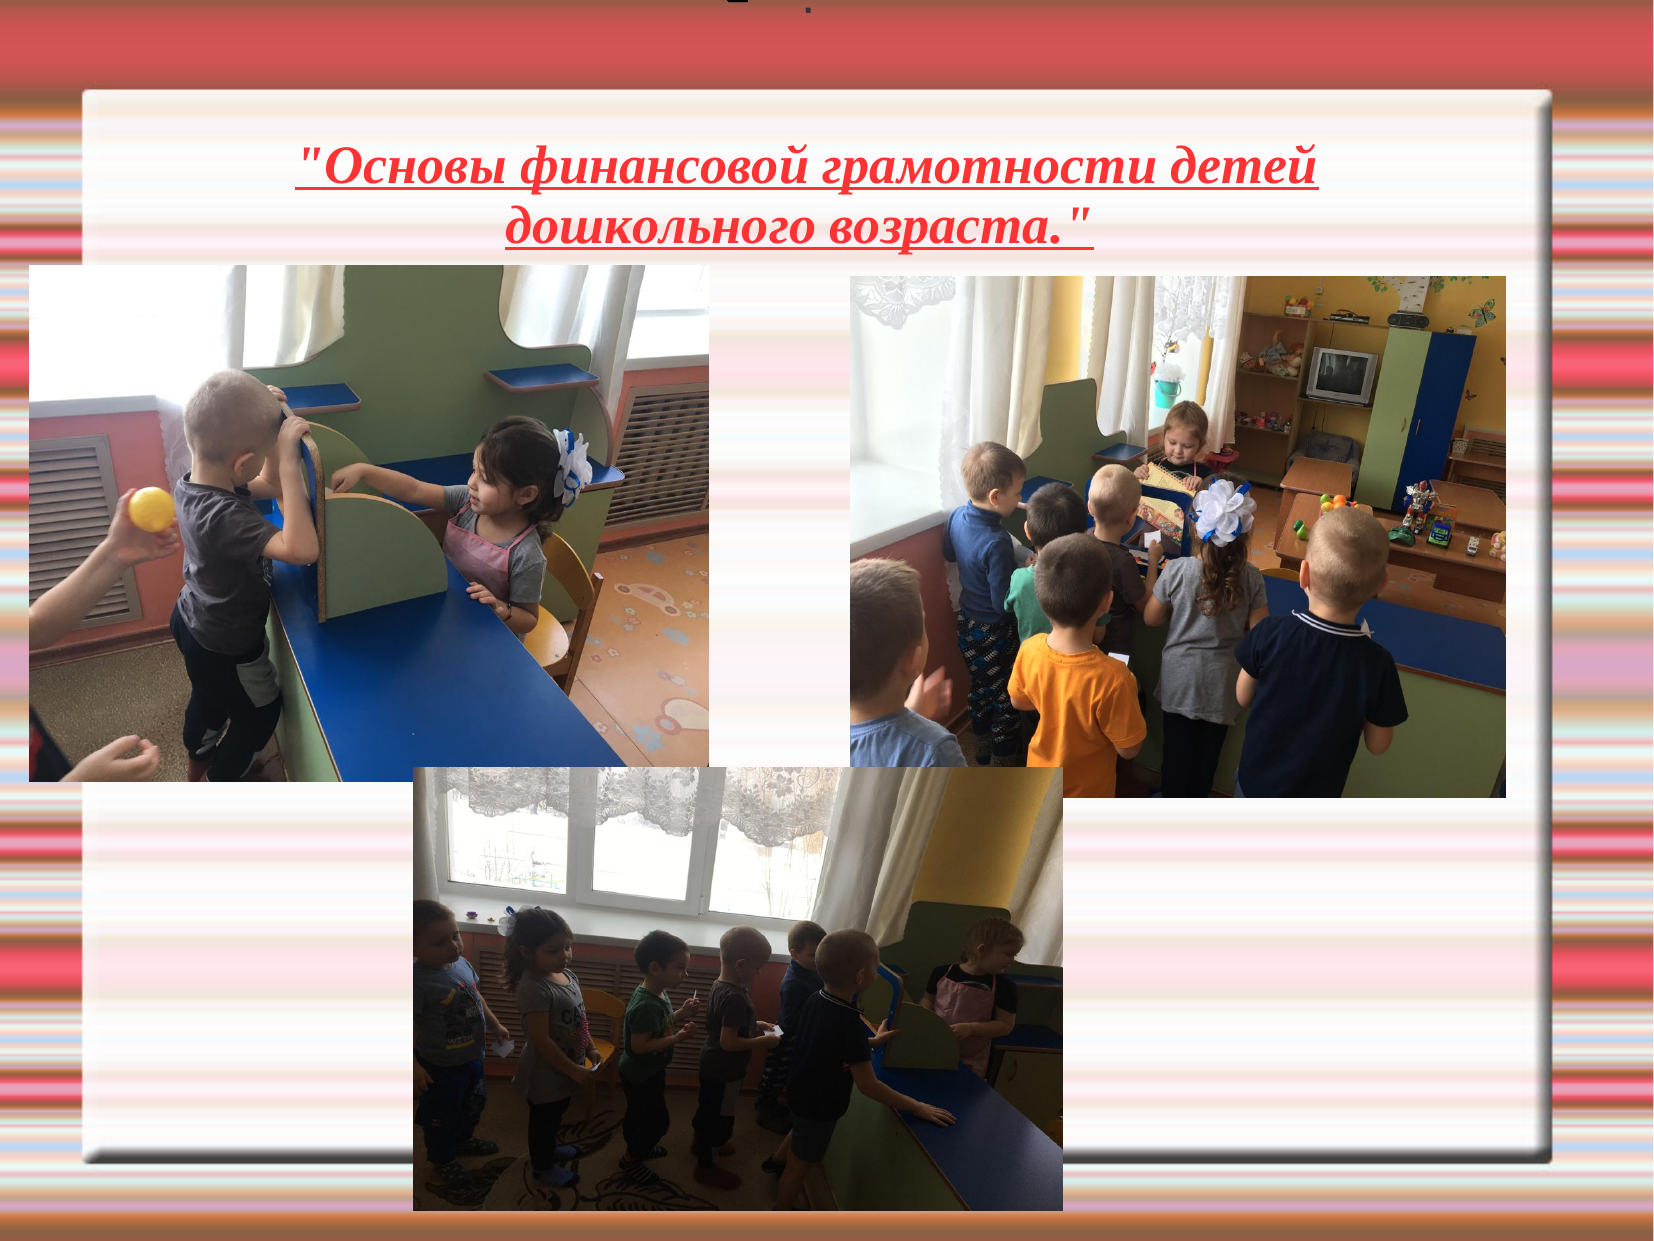

# “. "Основы финансовой грамотности детей дошкольного возраста."